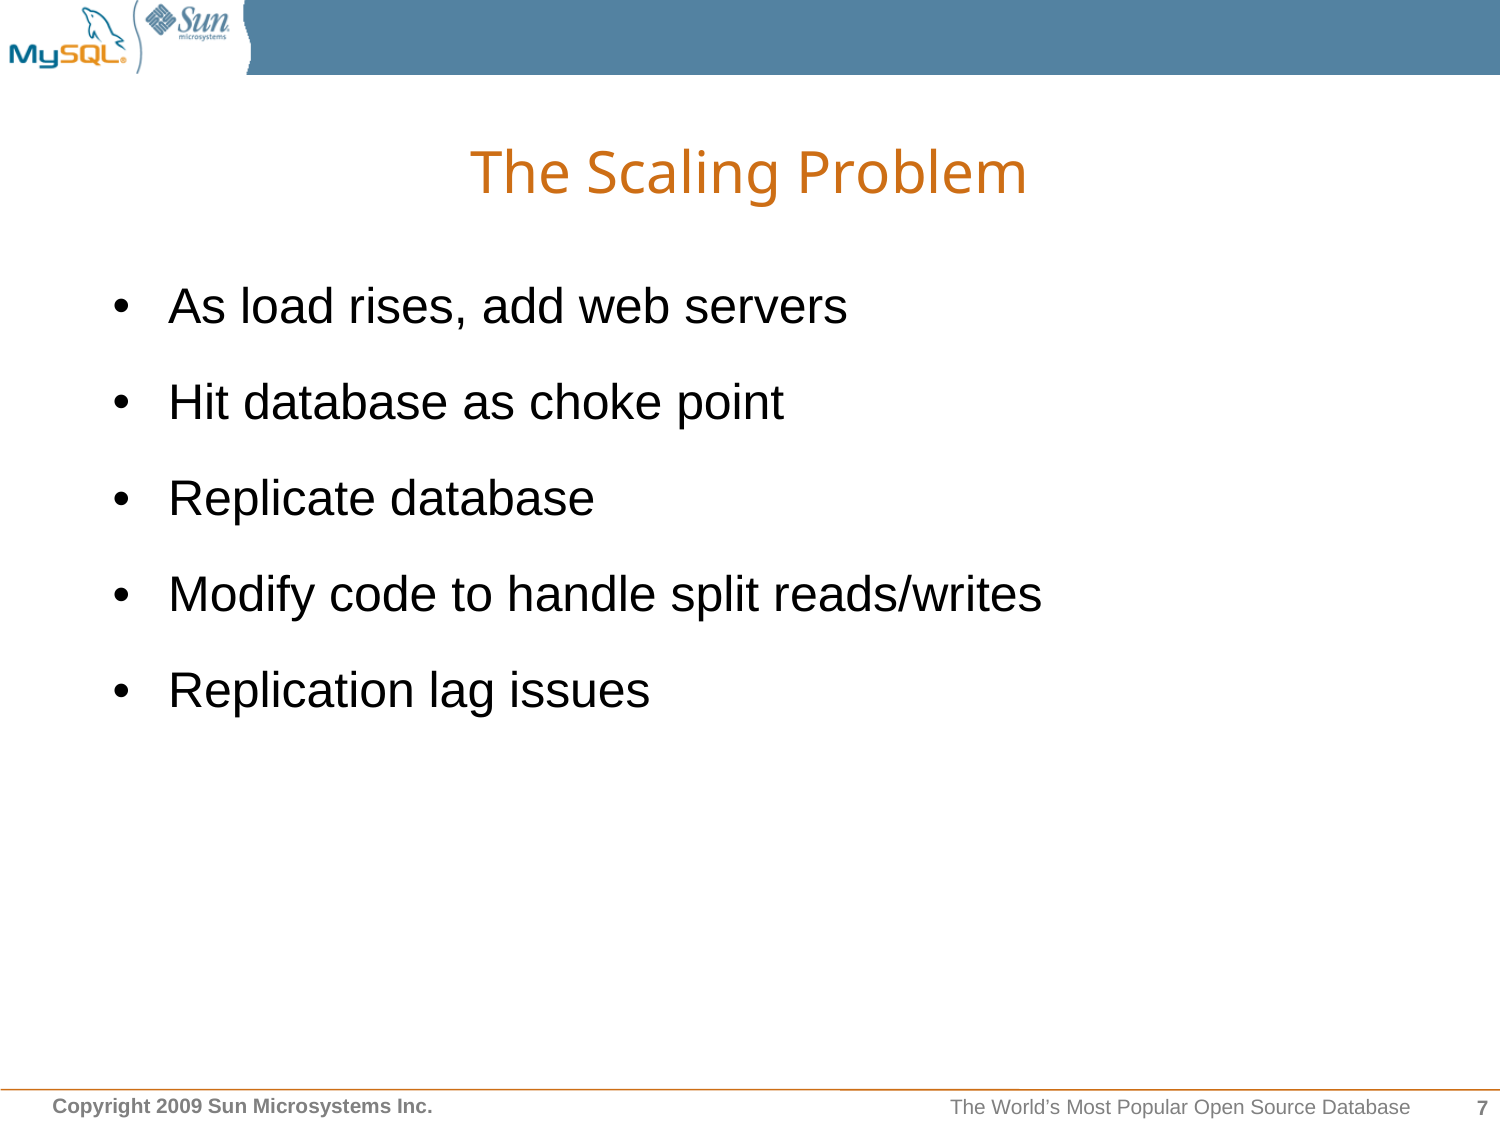

# The Scaling Problem
As load rises, add web servers
Hit database as choke point
Replicate database
Modify code to handle split reads/writes
Replication lag issues